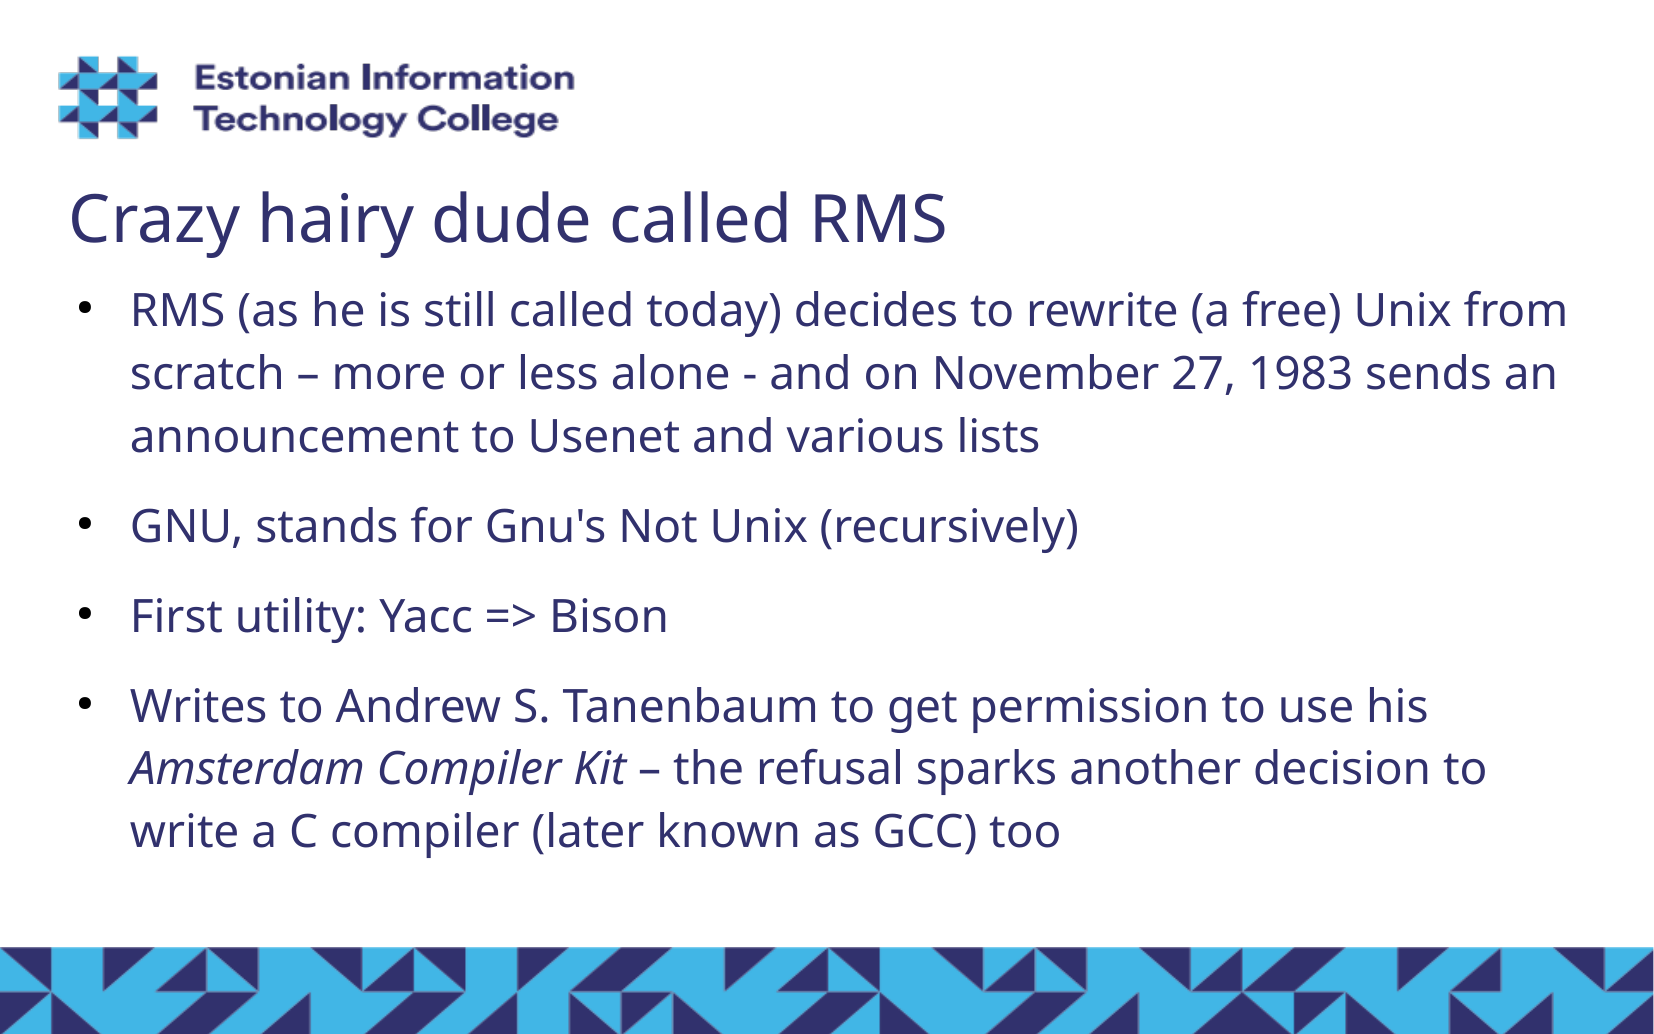

# Crazy hairy dude called RMS
RMS (as he is still called today) decides to rewrite (a free) Unix from scratch – more or less alone - and on November 27, 1983 sends an announcement to Usenet and various lists
GNU, stands for Gnu's Not Unix (recursively)
First utility: Yacc => Bison
Writes to Andrew S. Tanenbaum to get permission to use his Amsterdam Compiler Kit – the refusal sparks another decision to write a C compiler (later known as GCC) too